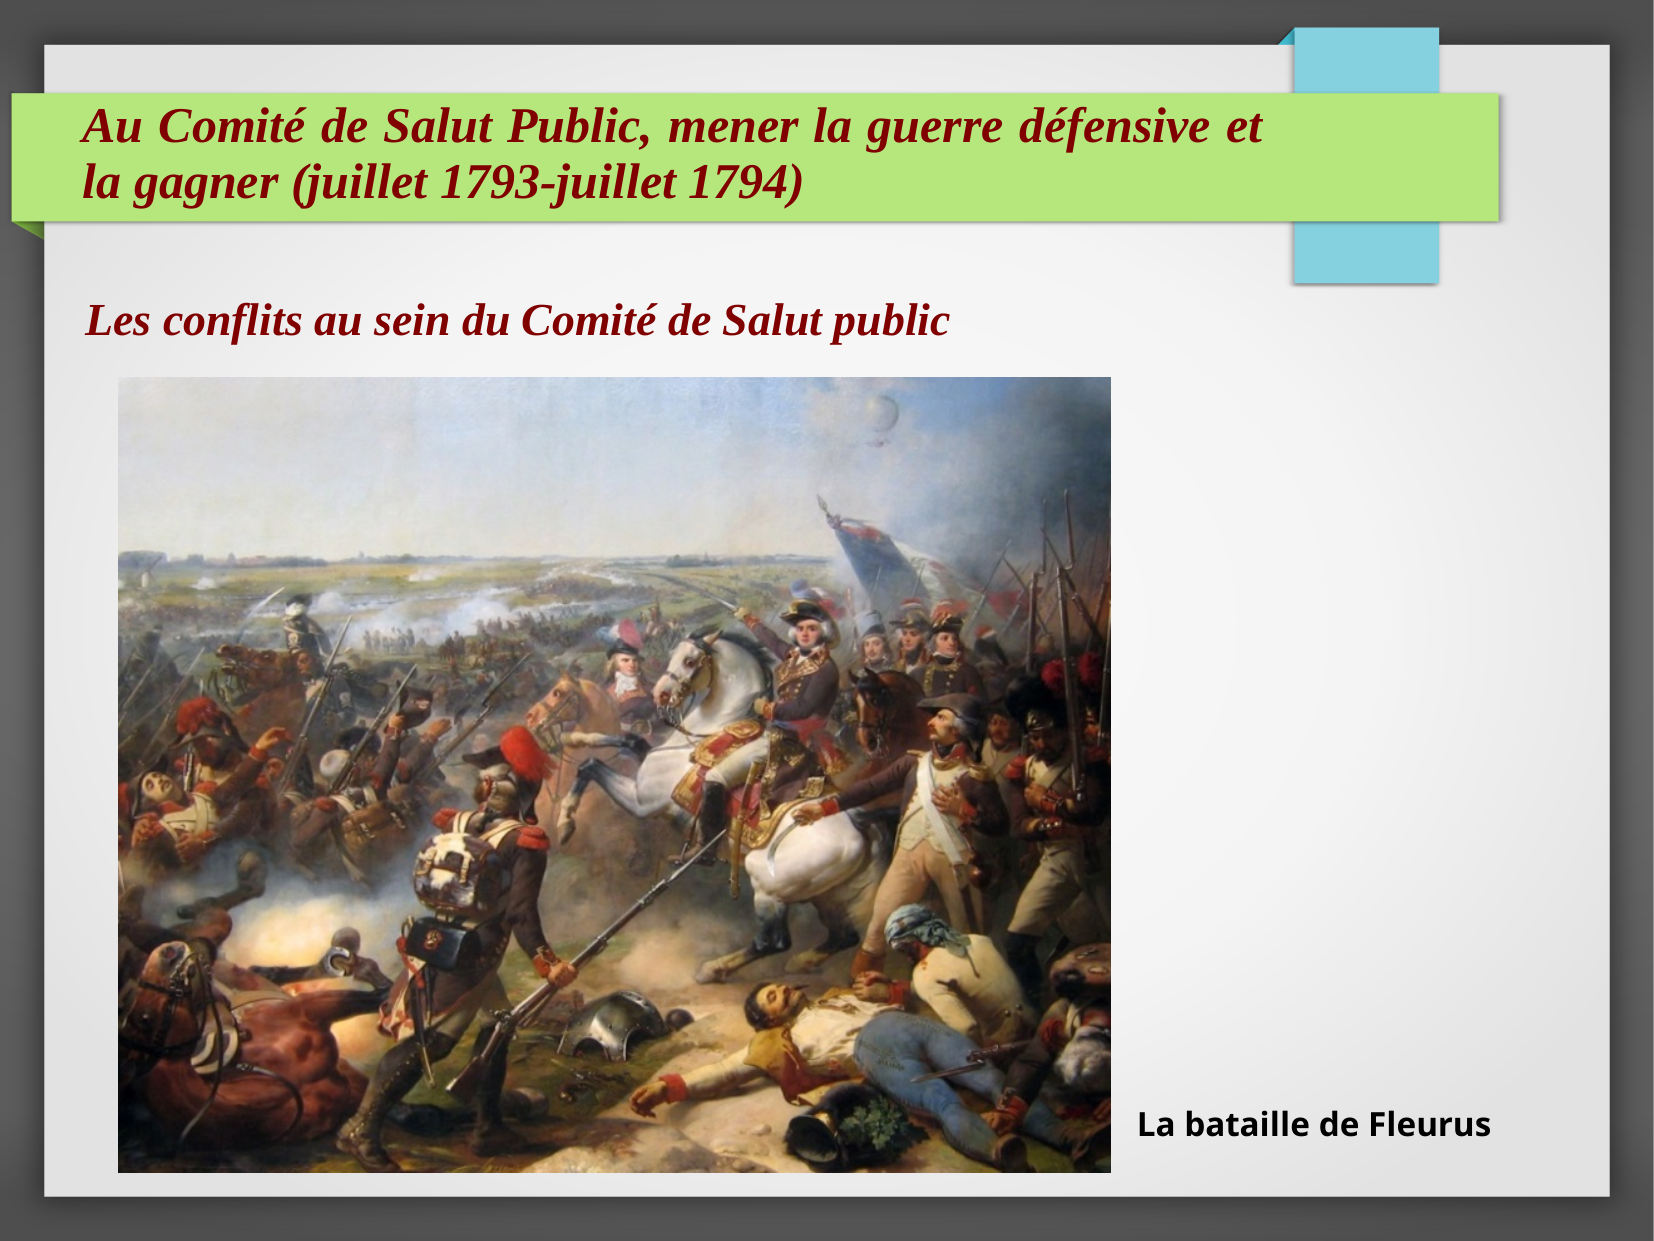

# Au Comité de Salut Public, mener la guerre défensive et la gagner (juillet 1793-juillet 1794)
Les conflits au sein du Comité de Salut public
La bataille de Fleurus